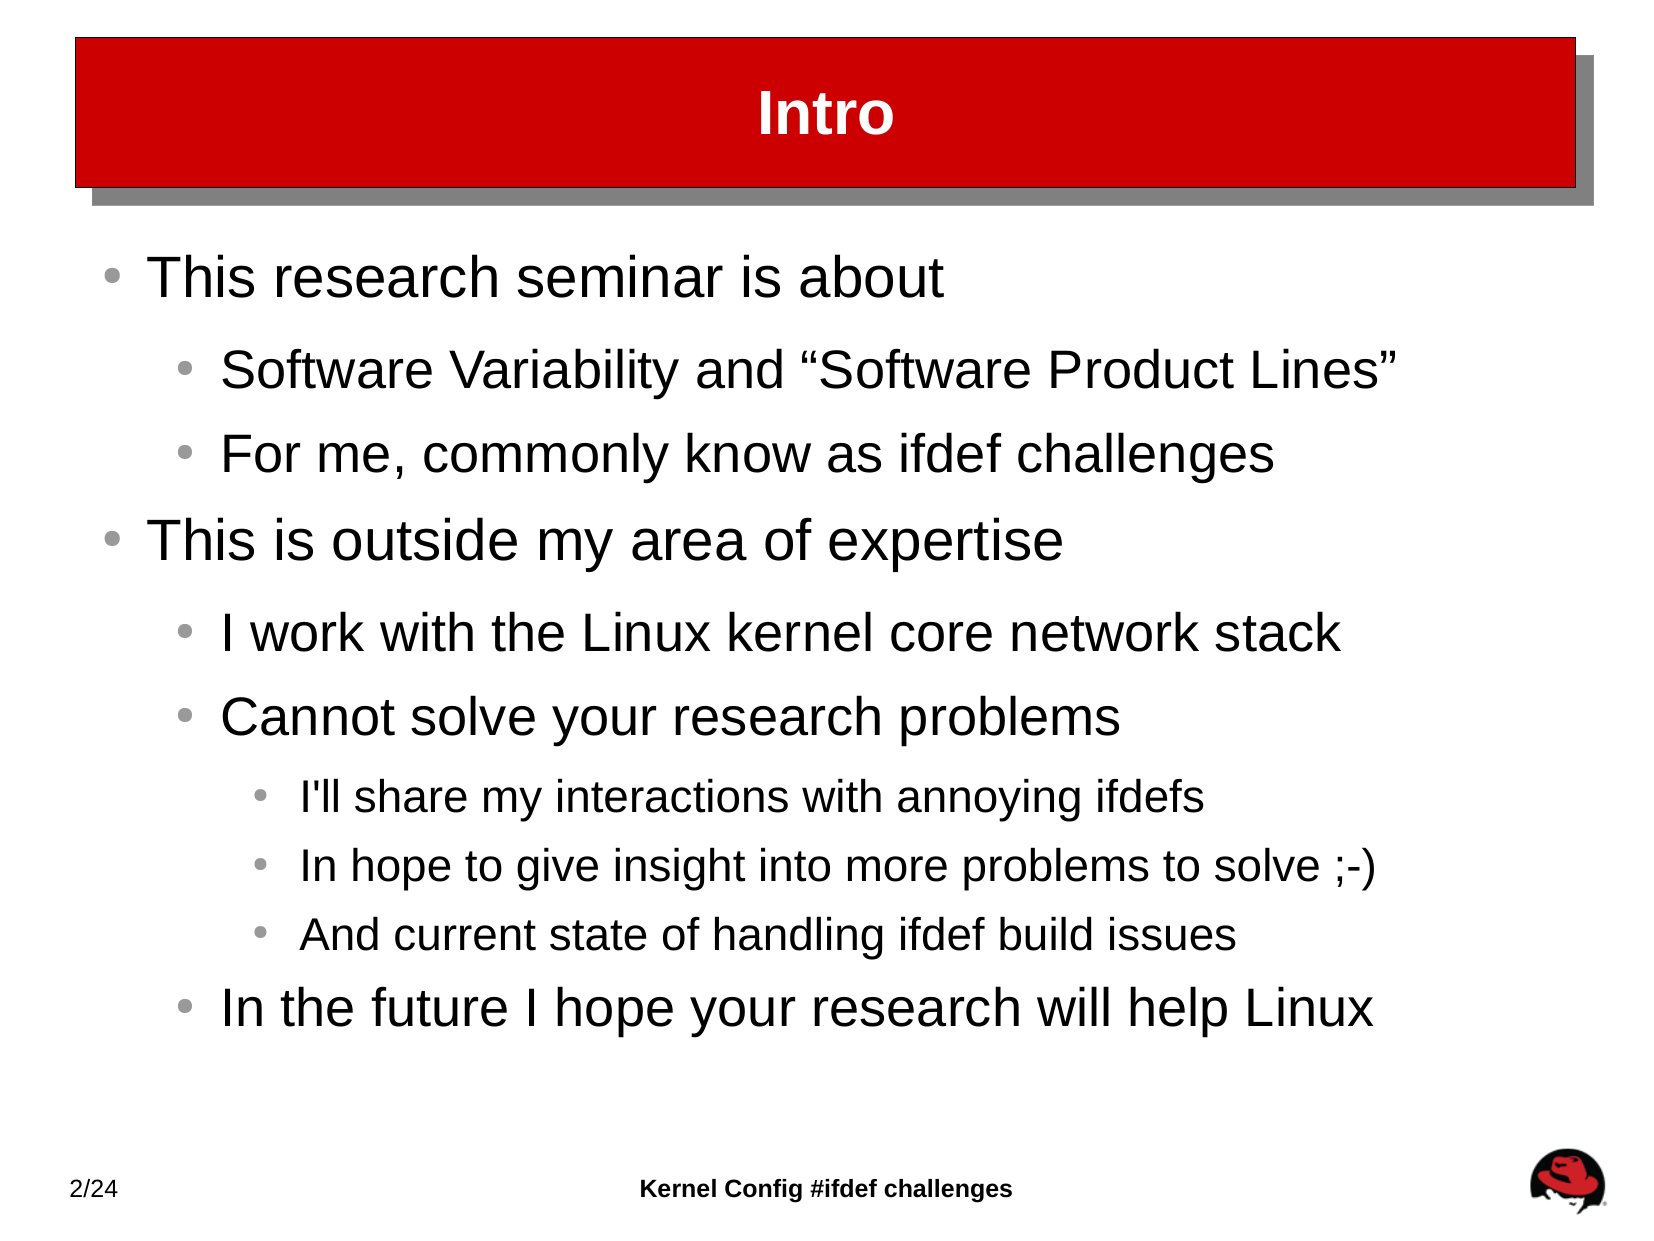

# Intro
This research seminar is about
Software Variability and “Software Product Lines”
For me, commonly know as ifdef challenges
This is outside my area of expertise
I work with the Linux kernel core network stack
Cannot solve your research problems
I'll share my interactions with annoying ifdefs
In hope to give insight into more problems to solve ;-)
And current state of handling ifdef build issues
In the future I hope your research will help Linux